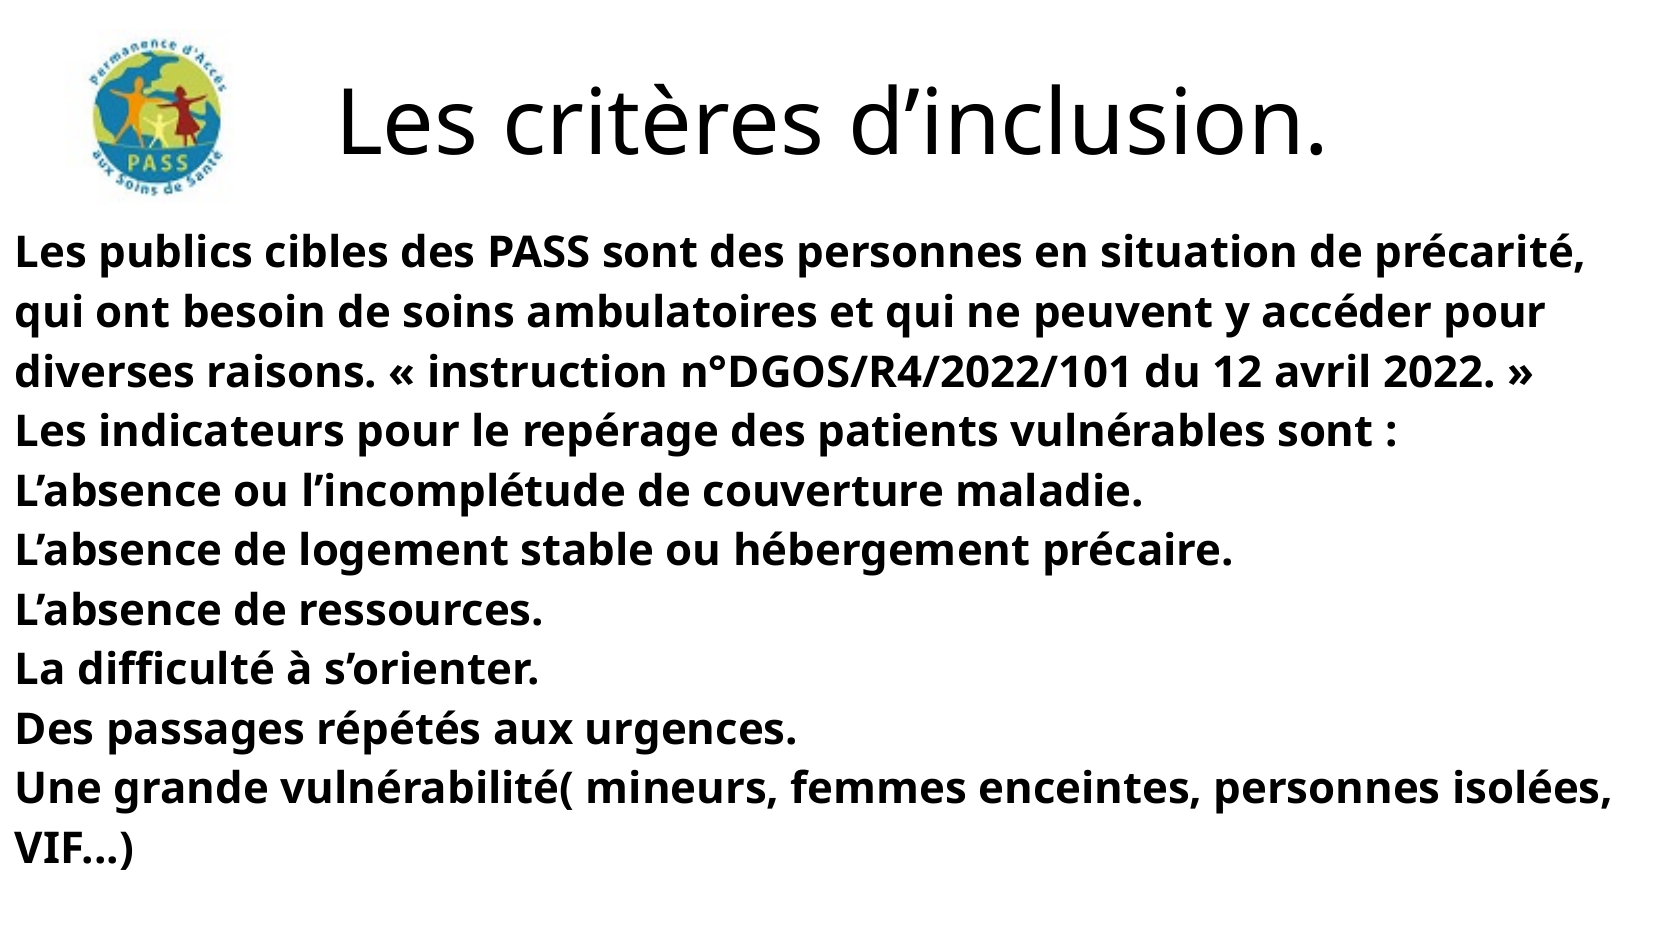

# Les critères d’inclusion.
Les publics cibles des PASS sont des personnes en situation de précarité, qui ont besoin de soins ambulatoires et qui ne peuvent y accéder pour diverses raisons. « instruction n°DGOS/R4/2022/101 du 12 avril 2022. »
Les indicateurs pour le repérage des patients vulnérables sont :
L’absence ou l’incomplétude de couverture maladie.
L’absence de logement stable ou hébergement précaire.
L’absence de ressources.
La difficulté à s’orienter.
Des passages répétés aux urgences.
Une grande vulnérabilité( mineurs, femmes enceintes, personnes isolées, VIF...)